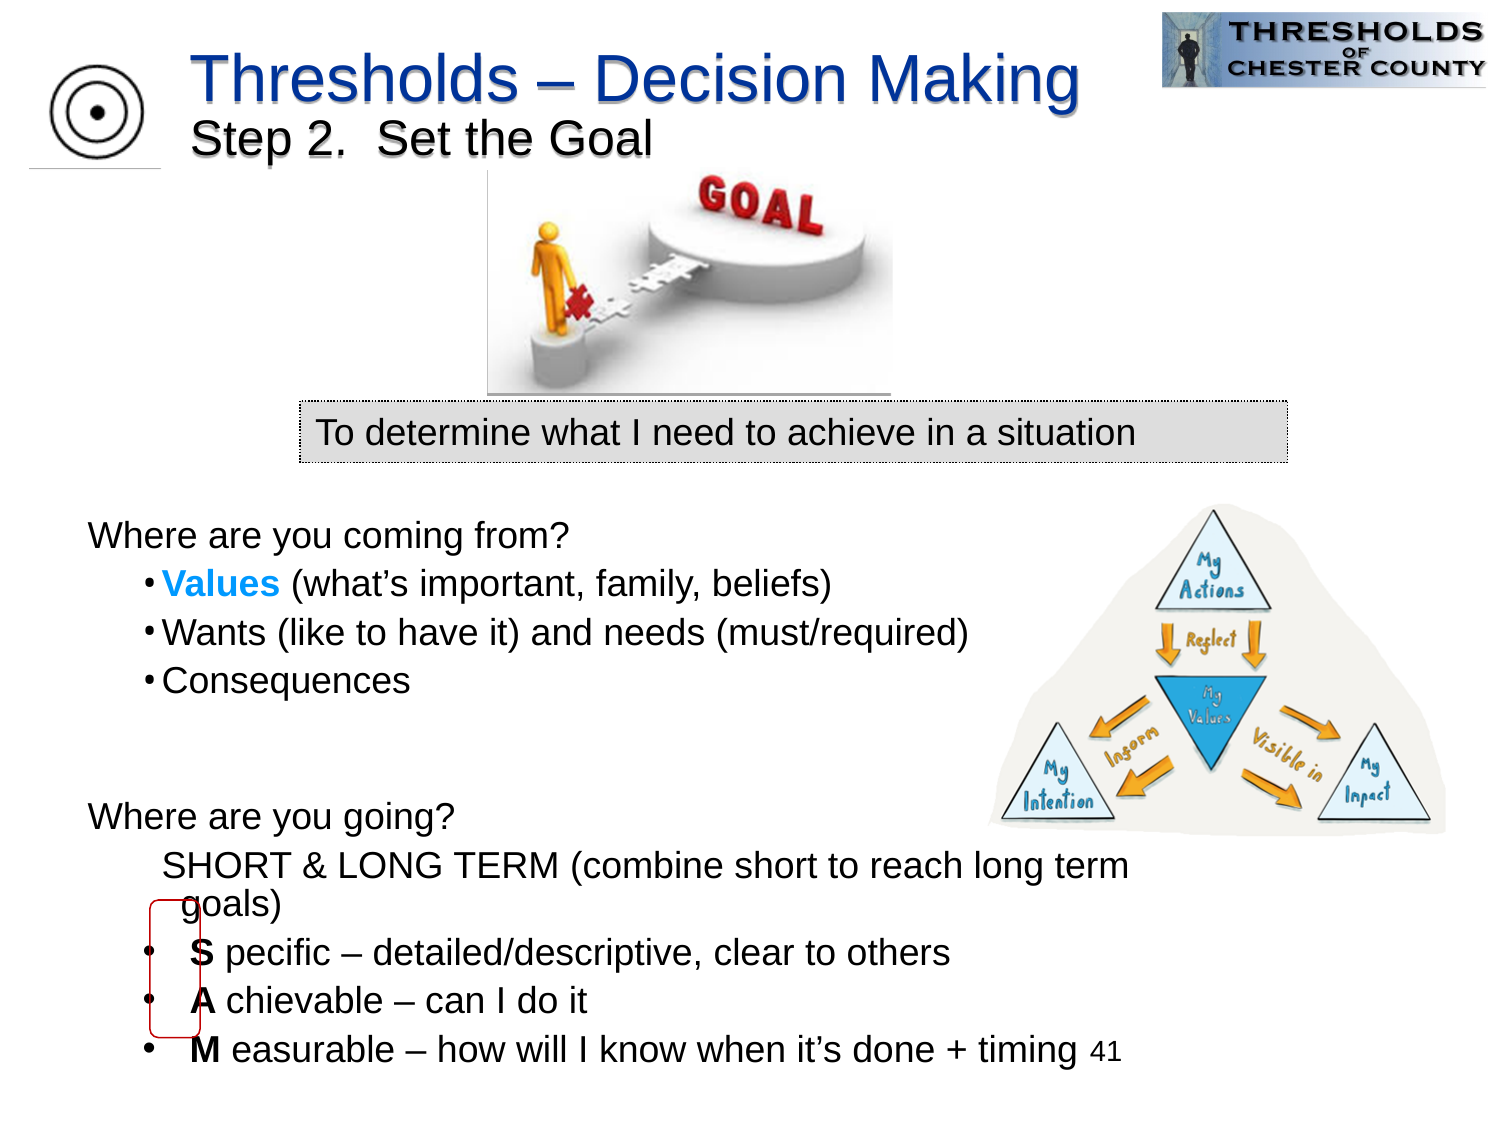

# Thresholds – Decision Making Step 2. Set the Goal
To determine what I need to achieve in a situation
Where are you coming from?
Values (what’s important, family, beliefs)
Wants (like to have it) and needs (must/required)
Consequences
Where are you going?
SHORT & LONG TERM (combine short to reach long term goals)
S pecific – detailed/descriptive, clear to others
A chievable – can I do it
M easurable – how will I know when it’s done + timing
28